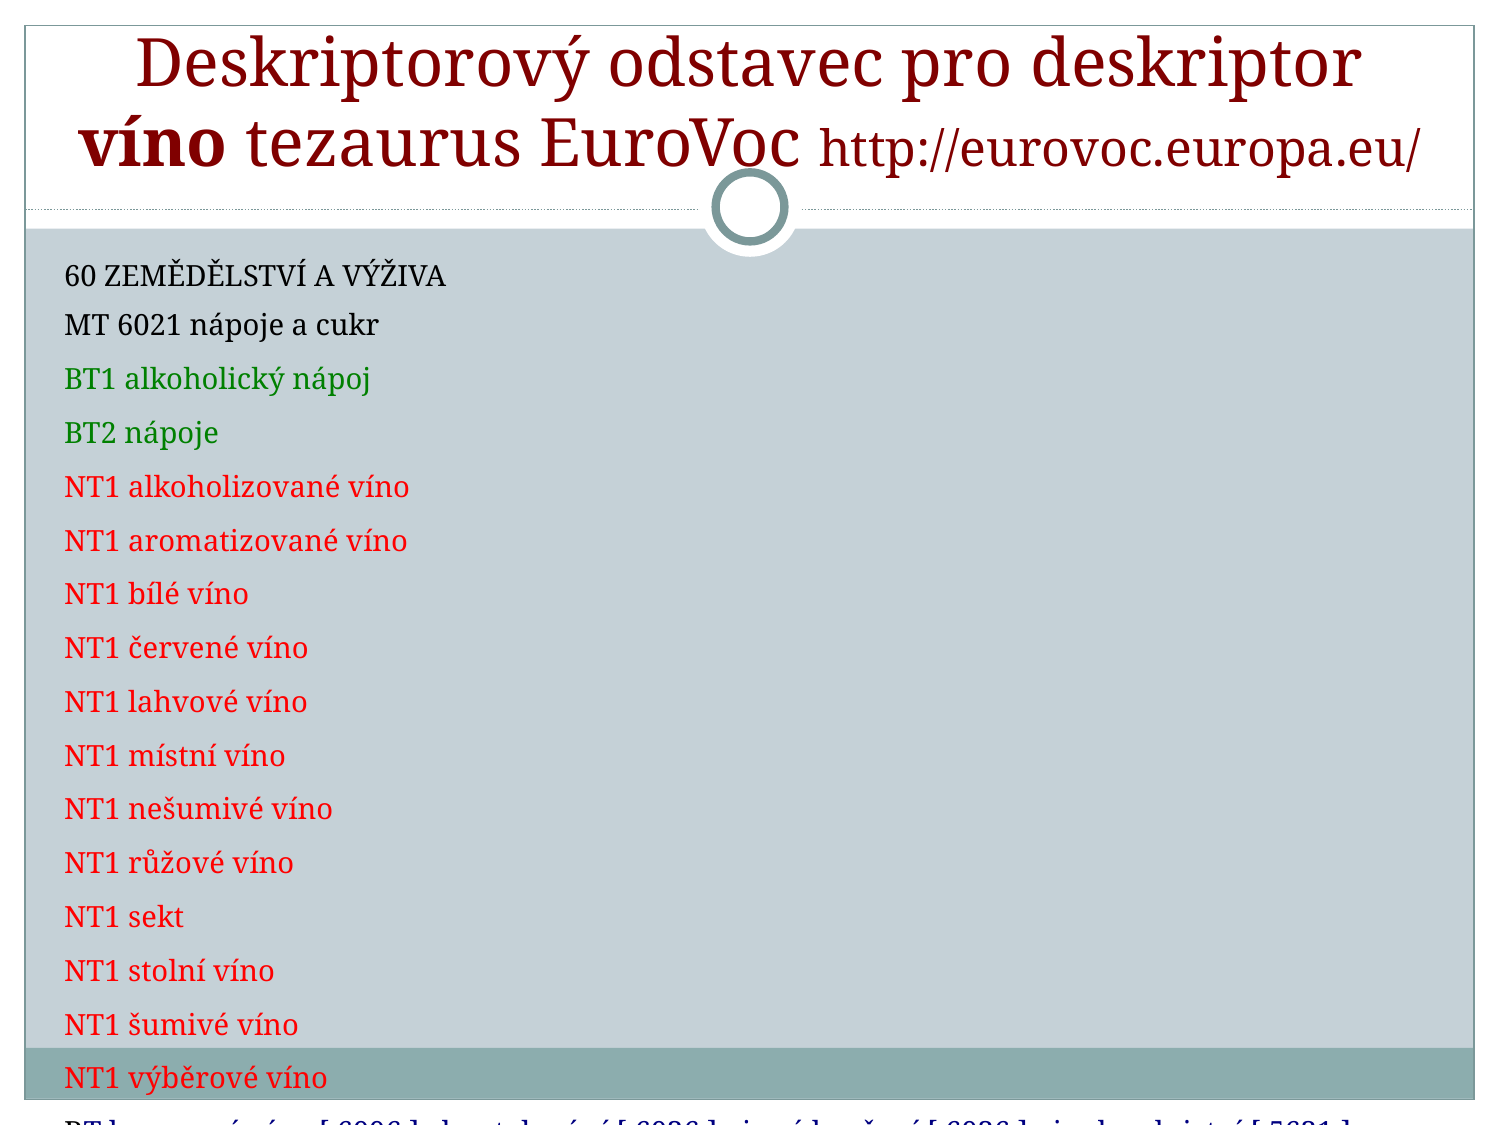

# Deskriptorový odstavec pro deskriptor víno tezaurus EuroVoc http://eurovoc.europa.eu/
60 ZEMĚDĚLSTVÍ A VÝŽIVA
MT 6021 nápoje a cukr
BT1 alkoholický nápoj
BT2 nápoje
NT1 alkoholizované víno
NT1 aromatizované víno
NT1 bílé víno
NT1 červené víno
NT1 lahvové víno
NT1 místní víno
NT1 nešumivé víno
NT1 růžové víno
NT1 sekt
NT1 stolní víno
NT1 šumivé víno
NT1 výběrové víno
RT hroznové víno [ 6006 ] chaptalování [ 6036 ] vinné kvašení [ 6036 ] vinohradnictví [ 5631 ]